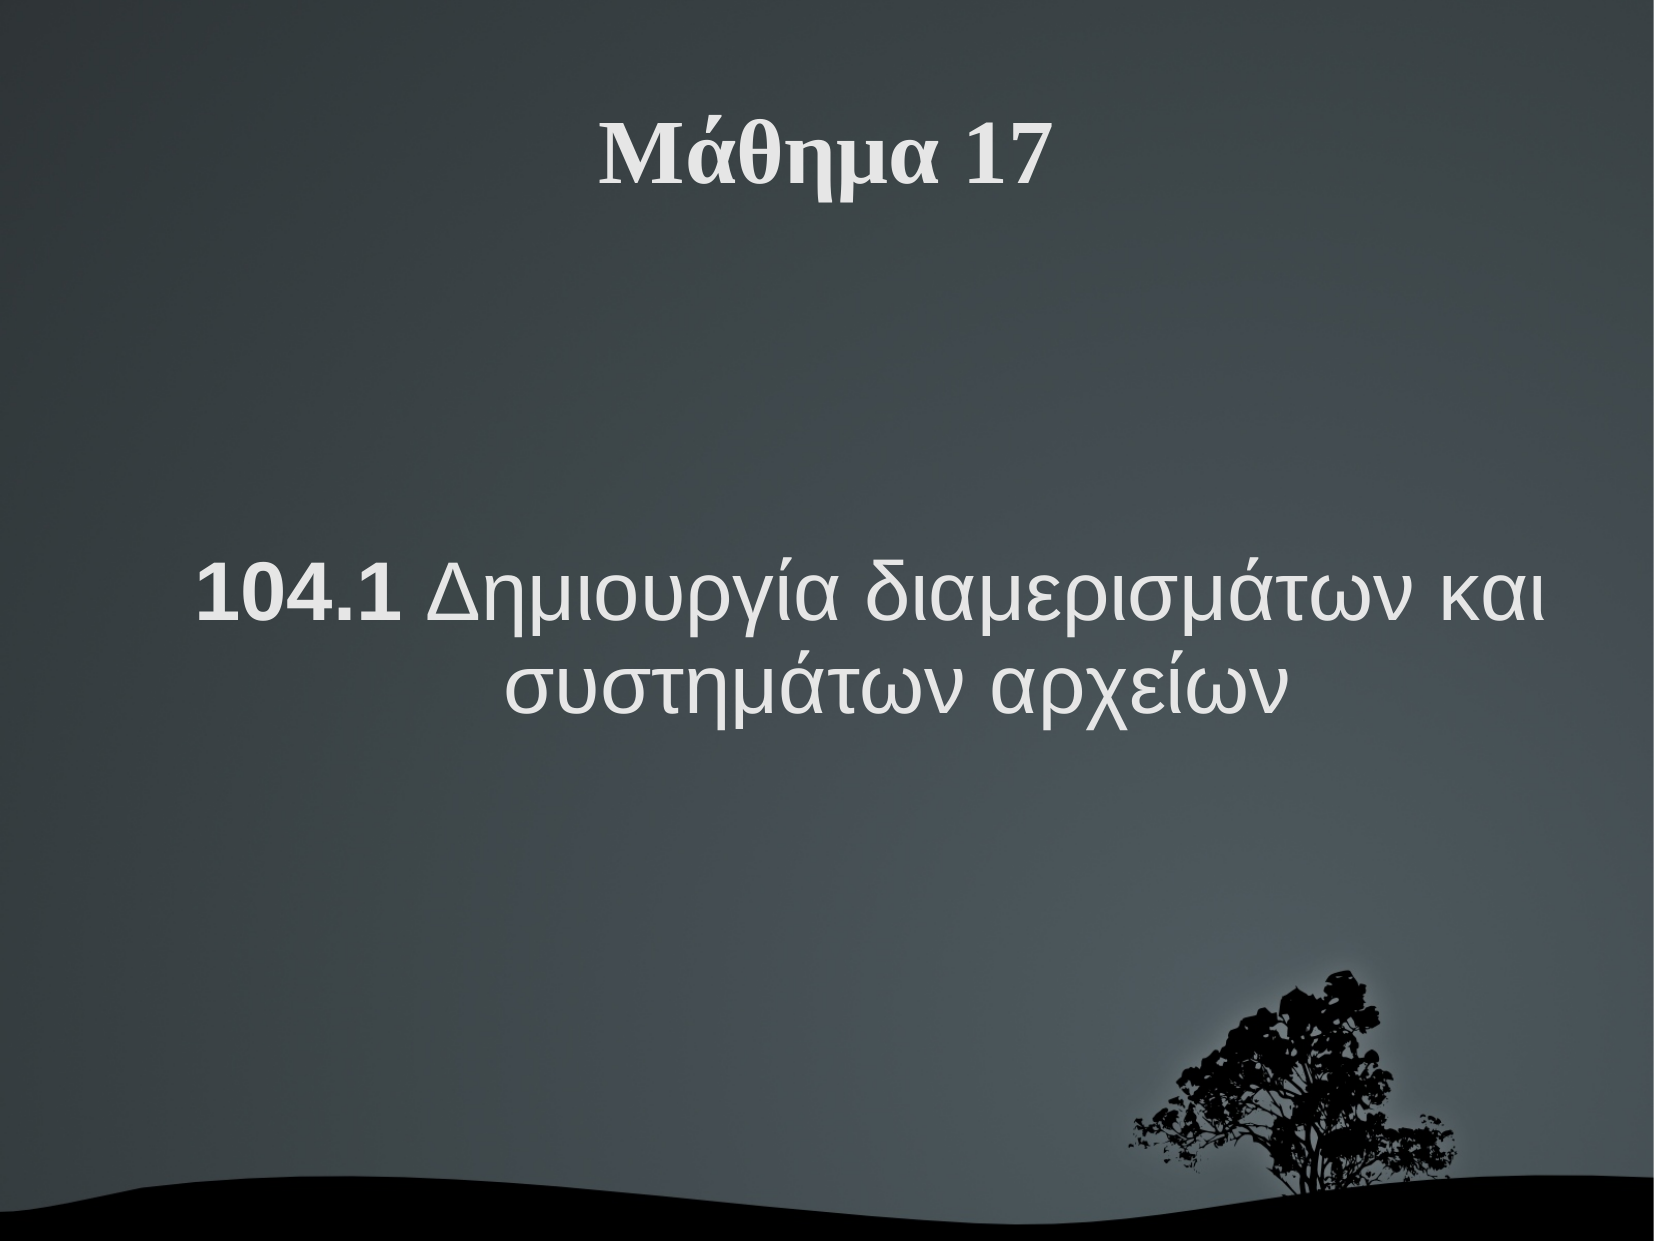

# Μάθημα 17
104.1 Δημιουργία διαμερισμάτων και συστημάτων αρχείων